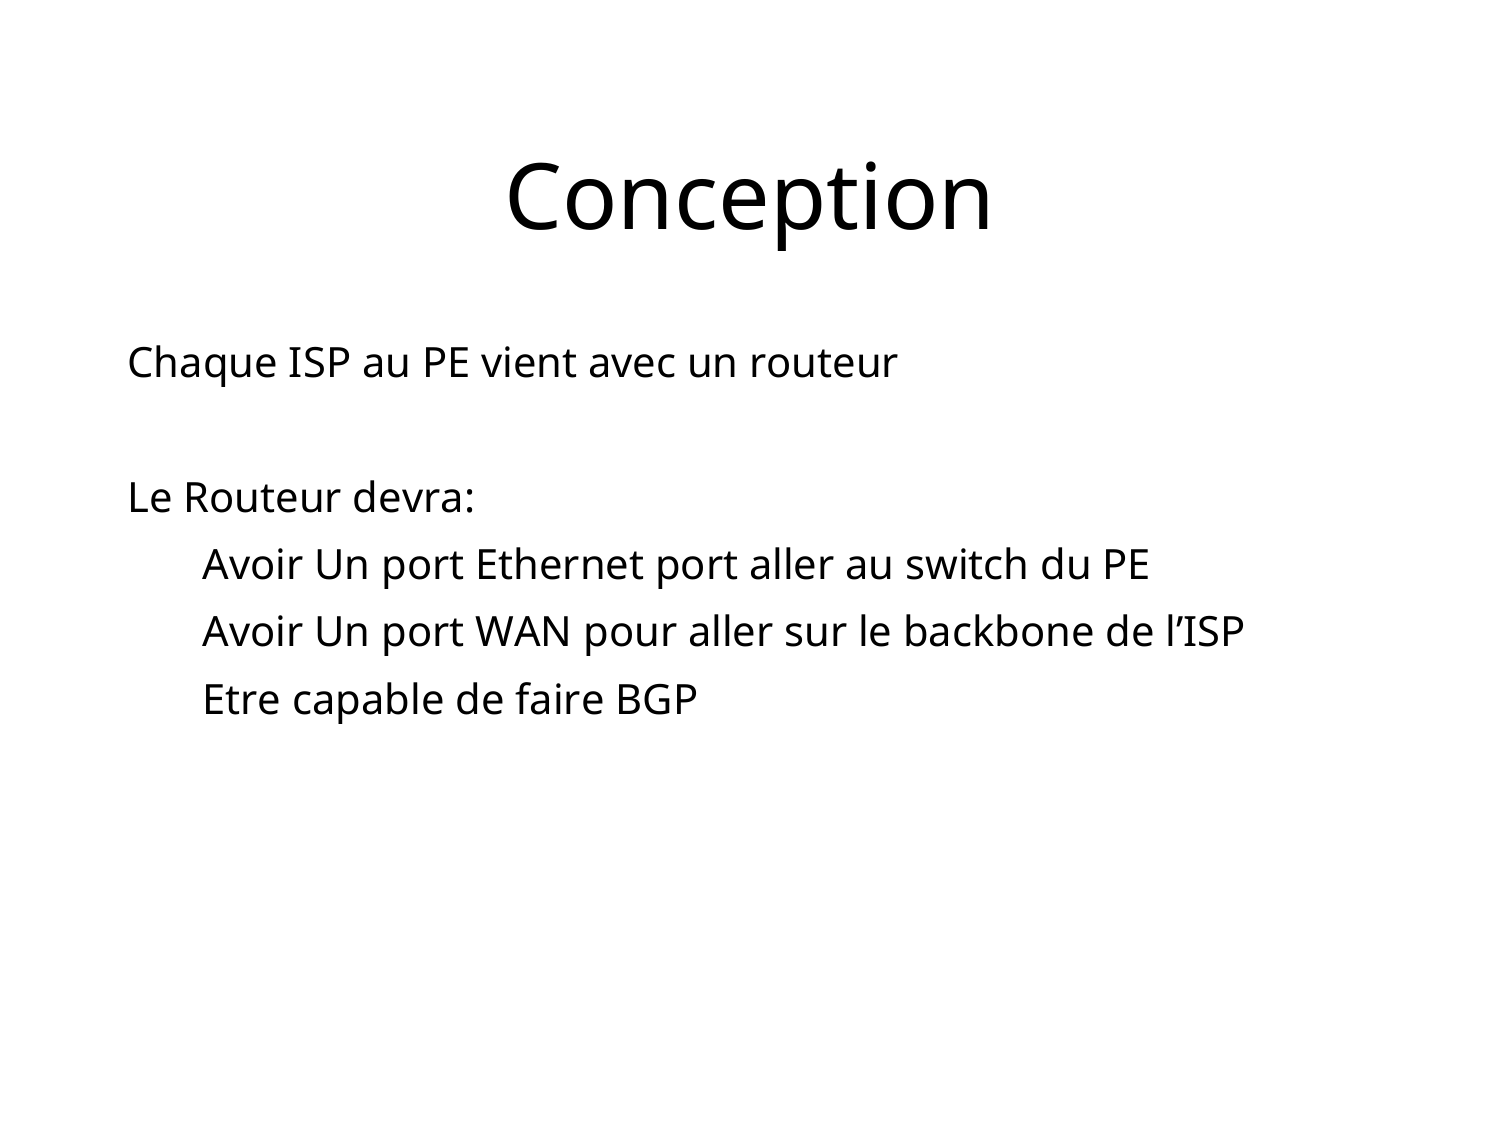

# Conception
Chaque ISP au PE vient avec un routeur
Le Routeur devra:
Avoir Un port Ethernet port aller au switch du PE
Avoir Un port WAN pour aller sur le backbone de l’ISP
Etre capable de faire BGP